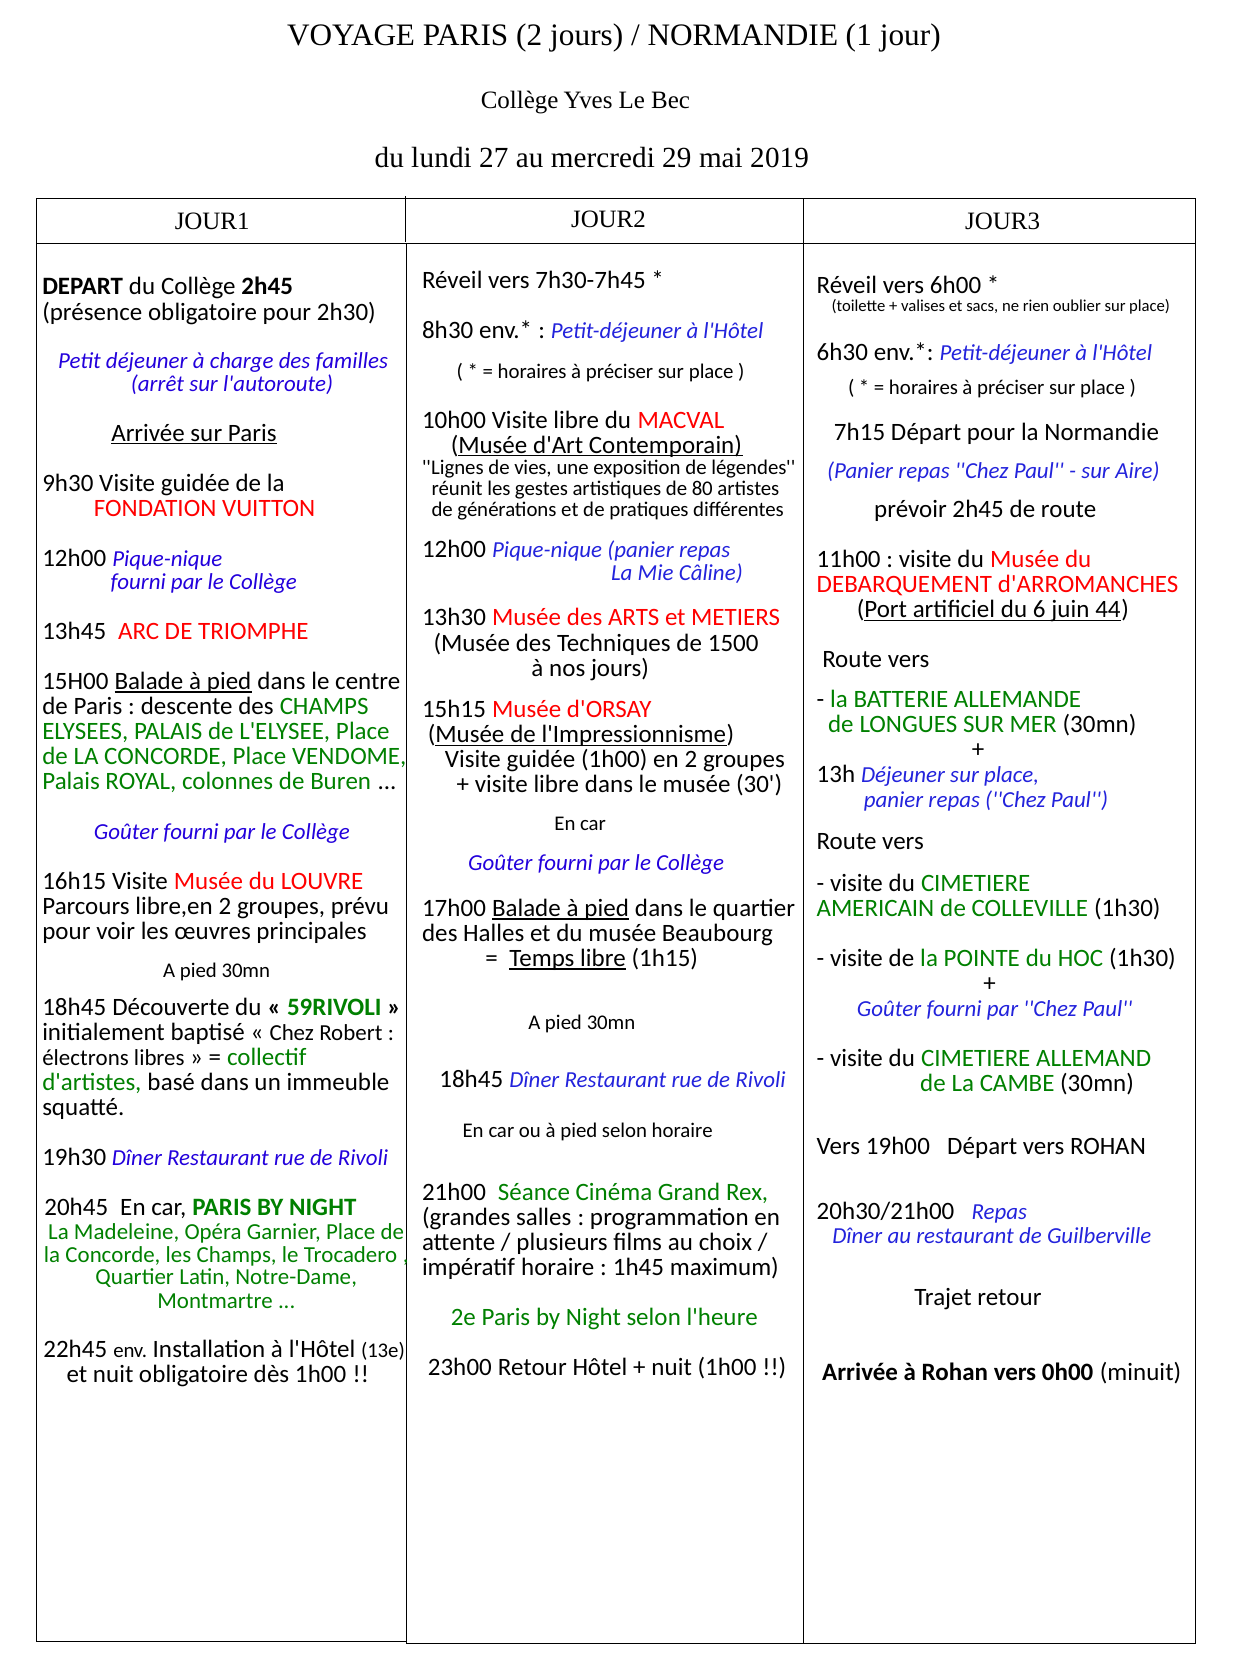

VOYAGE PARIS (2 jours) / NORMANDIE (1 jour)
 Collège Yves Le Bec
 du lundi 27 au mercredi 29 mai 2019
JOUR2
JOUR1
JOUR3
Réveil vers 7h30-7h45 *
8h30 env.* : Petit-déjeuner à l'Hôtel
 ( * = horaires à préciser sur place )
10h00 Visite libre du MACVAL
 (Musée d'Art Contemporain)
''Lignes de vies, une exposition de légendes''
 réunit les gestes artistiques de 80 artistes de générations et de pratiques différentes
12h00 Pique-nique (panier repas
 La Mie Câline)
13h30 Musée des ARTS et METIERS
 (Musée des Techniques de 1500
 à nos jours)
15h15 Musée d'ORSAY
 (Musée de l'Impressionnisme)
 Visite guidée (1h00) en 2 groupes
 + visite libre dans le musée (30')
 En car
 Goûter fourni par le Collège
17h00 Balade à pied dans le quartier des Halles et du musée Beaubourg
 = Temps libre (1h15)
 A pied 30mn
 18h45 Dîner Restaurant rue de Rivoli
 En car ou à pied selon horaire
21h00 Séance Cinéma Grand Rex,
(grandes salles : programmation en attente / plusieurs films au choix / impératif horaire : 1h45 maximum)
 2e Paris by Night selon l'heure
 23h00 Retour Hôtel + nuit (1h00 !!)
Réveil vers 6h00 *
 (toilette + valises et sacs, ne rien oublier sur place)
6h30 env.*: Petit-déjeuner à l'Hôtel
 ( * = horaires à préciser sur place )
 7h15 Départ pour la Normandie
 (Panier repas ''Chez Paul'' - sur Aire)
 prévoir 2h45 de route
11h00 : visite du Musée du
DEBARQUEMENT d'ARROMANCHES
 (Port artificiel du 6 juin 44)
 Route vers
- la BATTERIE ALLEMANDE
 de LONGUES SUR MER (30mn)
 +
13h Déjeuner sur place,
 panier repas (''Chez Paul'')
Route vers
- visite du CIMETIERE
AMERICAIN de COLLEVILLE (1h30)
- visite de la POINTE du HOC (1h30)
 +
 Goûter fourni par ''Chez Paul''
- visite du CIMETIERE ALLEMAND
 de La CAMBE (30mn)
Vers 19h00 Départ vers ROHAN
20h30/21h00 Repas
 Dîner au restaurant de Guilberville
 Trajet retour
 Arrivée à Rohan vers 0h00 (minuit)
DEPART du Collège 2h45
(présence obligatoire pour 2h30)
 Petit déjeuner à charge des familles (arrêt sur l'autoroute)
 Arrivée sur Paris
9h30 Visite guidée de la
 FONDATION VUITTON
12h00 Pique-nique
 fourni par le Collège
13h45 ARC DE TRIOMPHE
15H00 Balade à pied dans le centre de Paris : descente des CHAMPS ELYSEES, PALAIS de L'ELYSEE, Place de LA CONCORDE, Place VENDOME, Palais ROYAL, colonnes de Buren ...
 Goûter fourni par le Collège
16h15 Visite Musée du LOUVRE
Parcours libre,en 2 groupes, prévu pour voir les œuvres principales
 A pied 30mn
18h45 Découverte du « 59RIVOLI » initialement baptisé « Chez Robert : électrons libres » = collectif d'artistes, basé dans un immeuble squatté.
19h30 Dîner Restaurant rue de Rivoli
20h45 En car, PARIS BY NIGHT
La Madeleine, Opéra Garnier, Place de la Concorde, les Champs, le Trocadero , Quartier Latin, Notre-Dame, Montmartre ...
22h45 env. Installation à l'Hôtel (13e)
et nuit obligatoire dès 1h00 !!